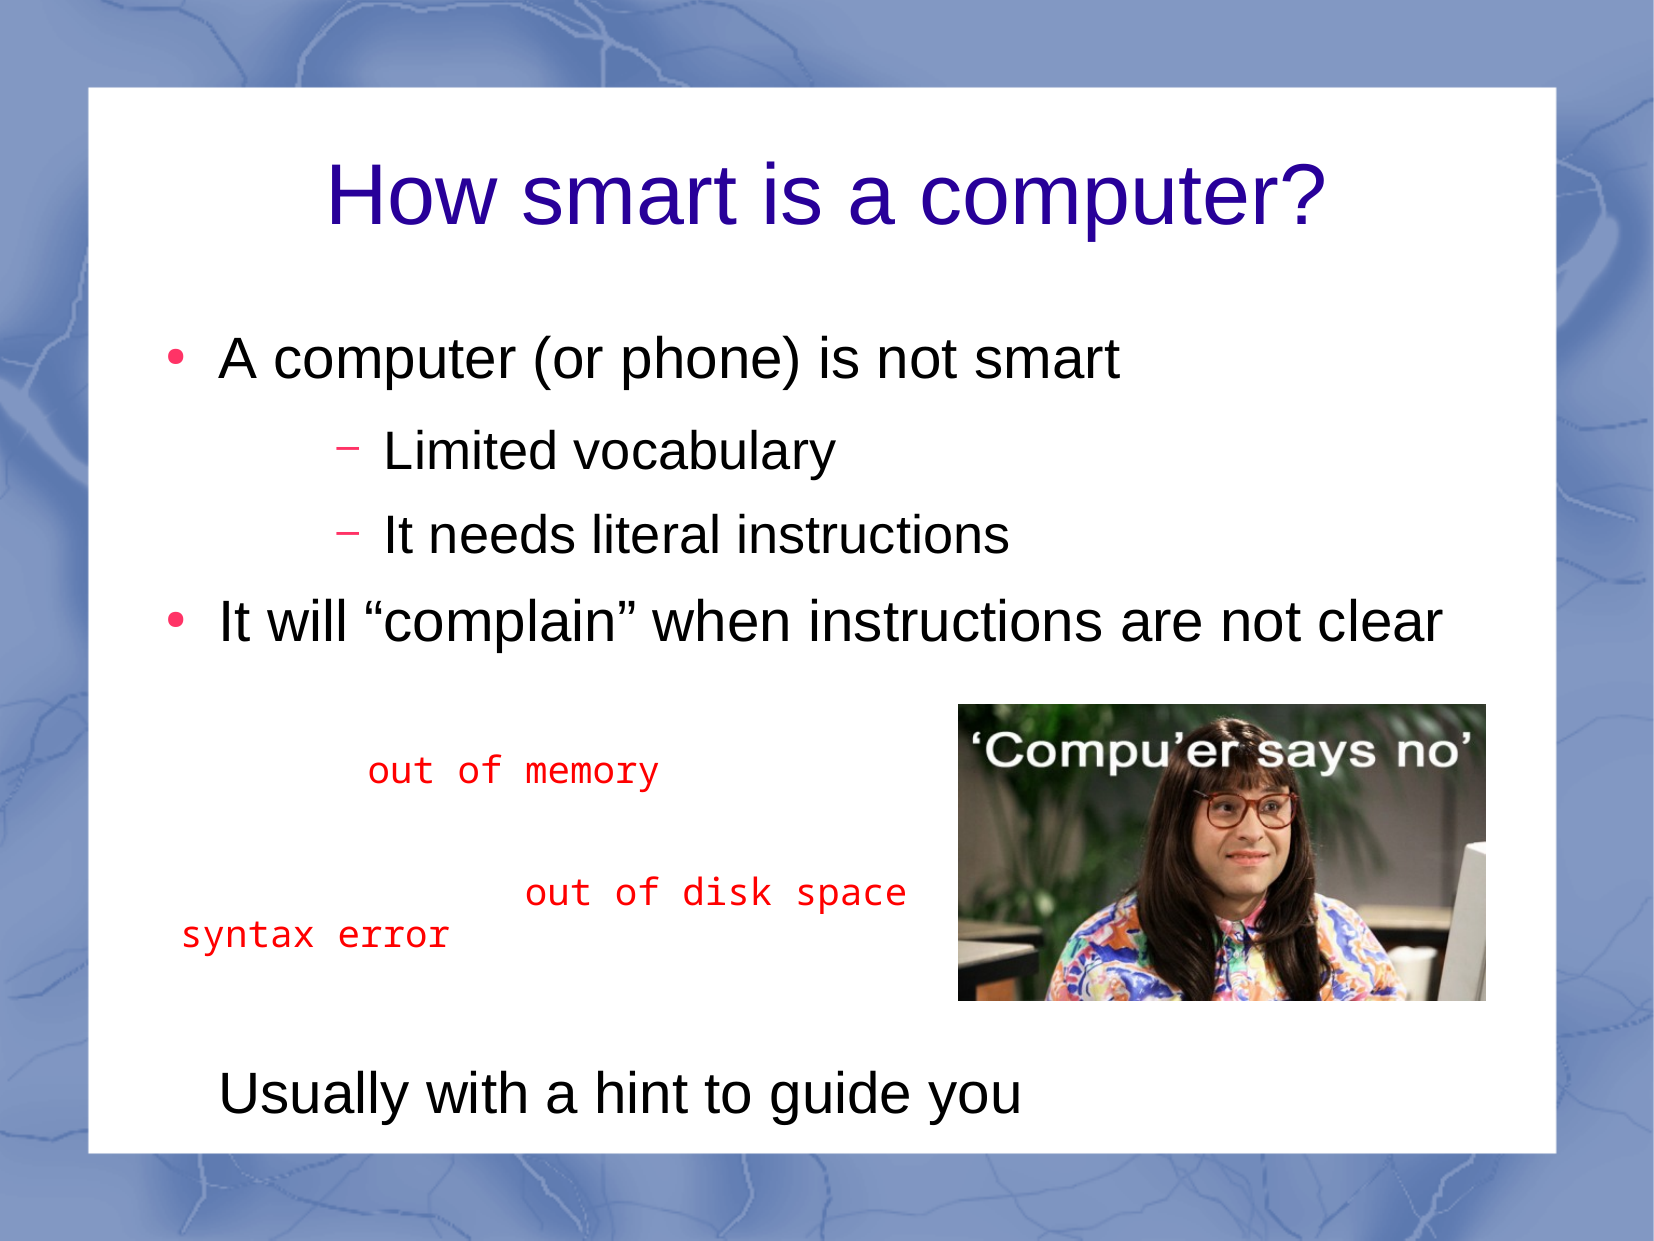

# How smart is a computer?
A computer (or phone) is not smart
Limited vocabulary
It needs literal instructions
It will “complain” when instructions are not clear
Usually with a hint to guide you
out of memory
out of disk space
syntax error